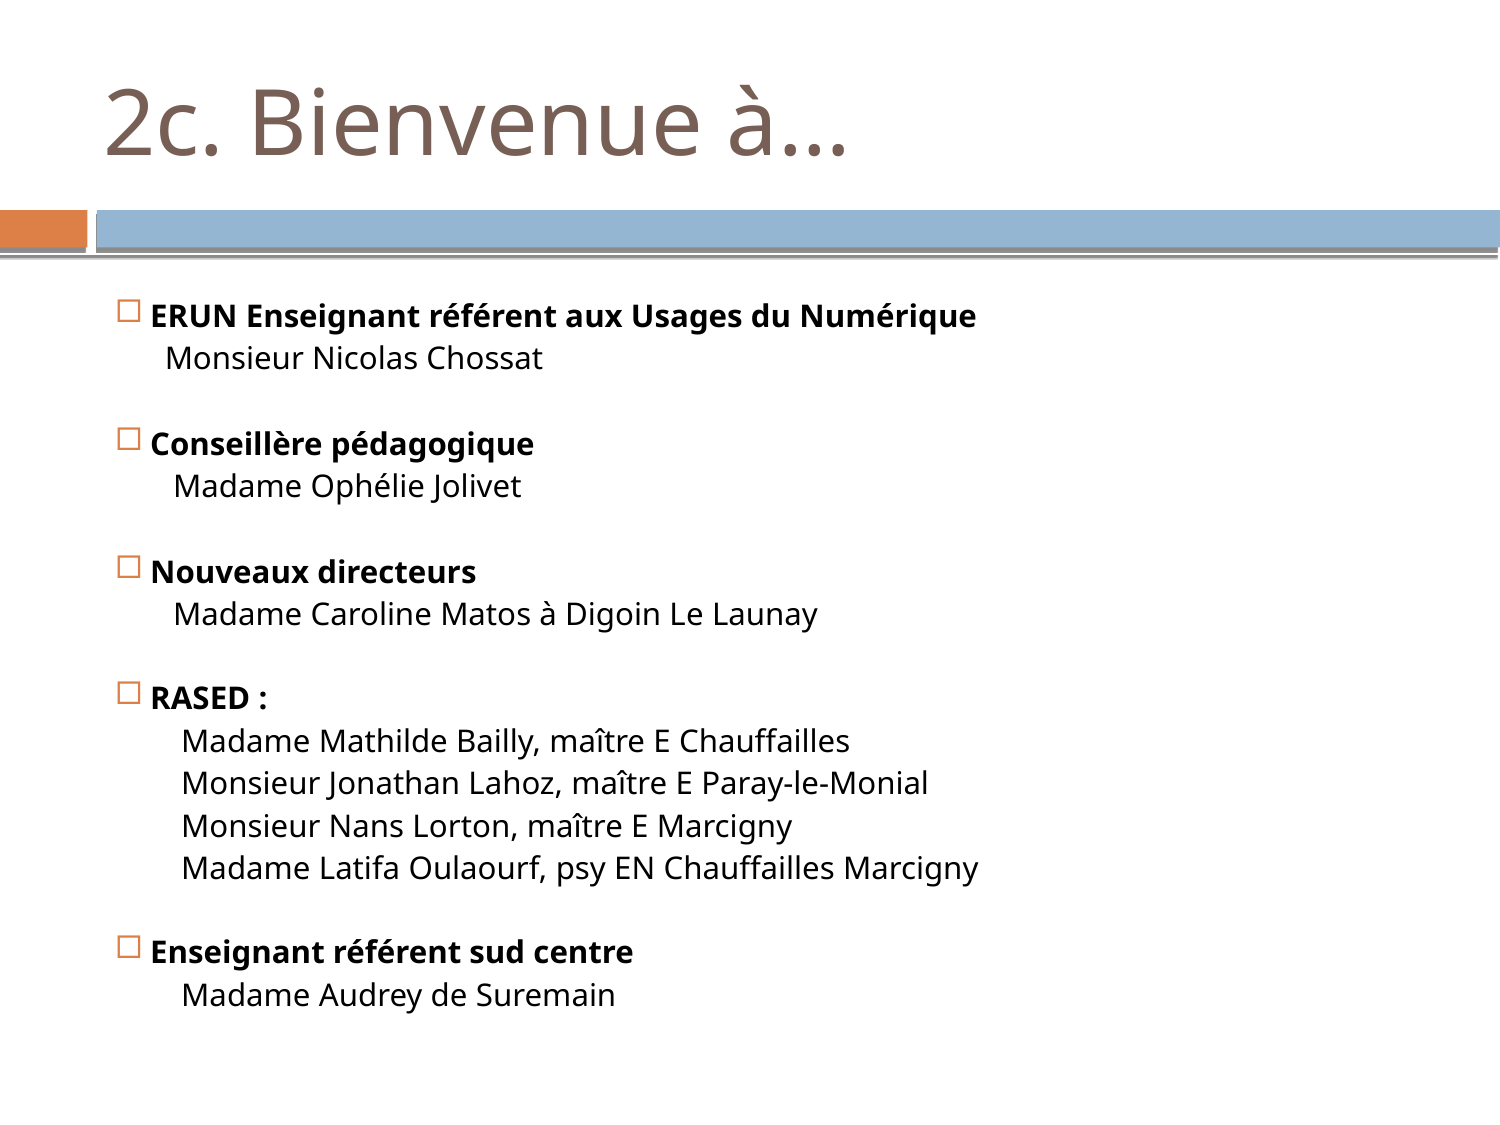

# 2c. Bienvenue à…
 ERUN Enseignant référent aux Usages du Numérique
 Monsieur Nicolas Chossat
 Conseillère pédagogique
 Madame Ophélie Jolivet
 Nouveaux directeurs
 Madame Caroline Matos à Digoin Le Launay
 RASED :
 Madame Mathilde Bailly, maître E Chauffailles
 Monsieur Jonathan Lahoz, maître E Paray-le-Monial
 Monsieur Nans Lorton, maître E Marcigny
 Madame Latifa Oulaourf, psy EN Chauffailles Marcigny
 Enseignant référent sud centre
 Madame Audrey de Suremain